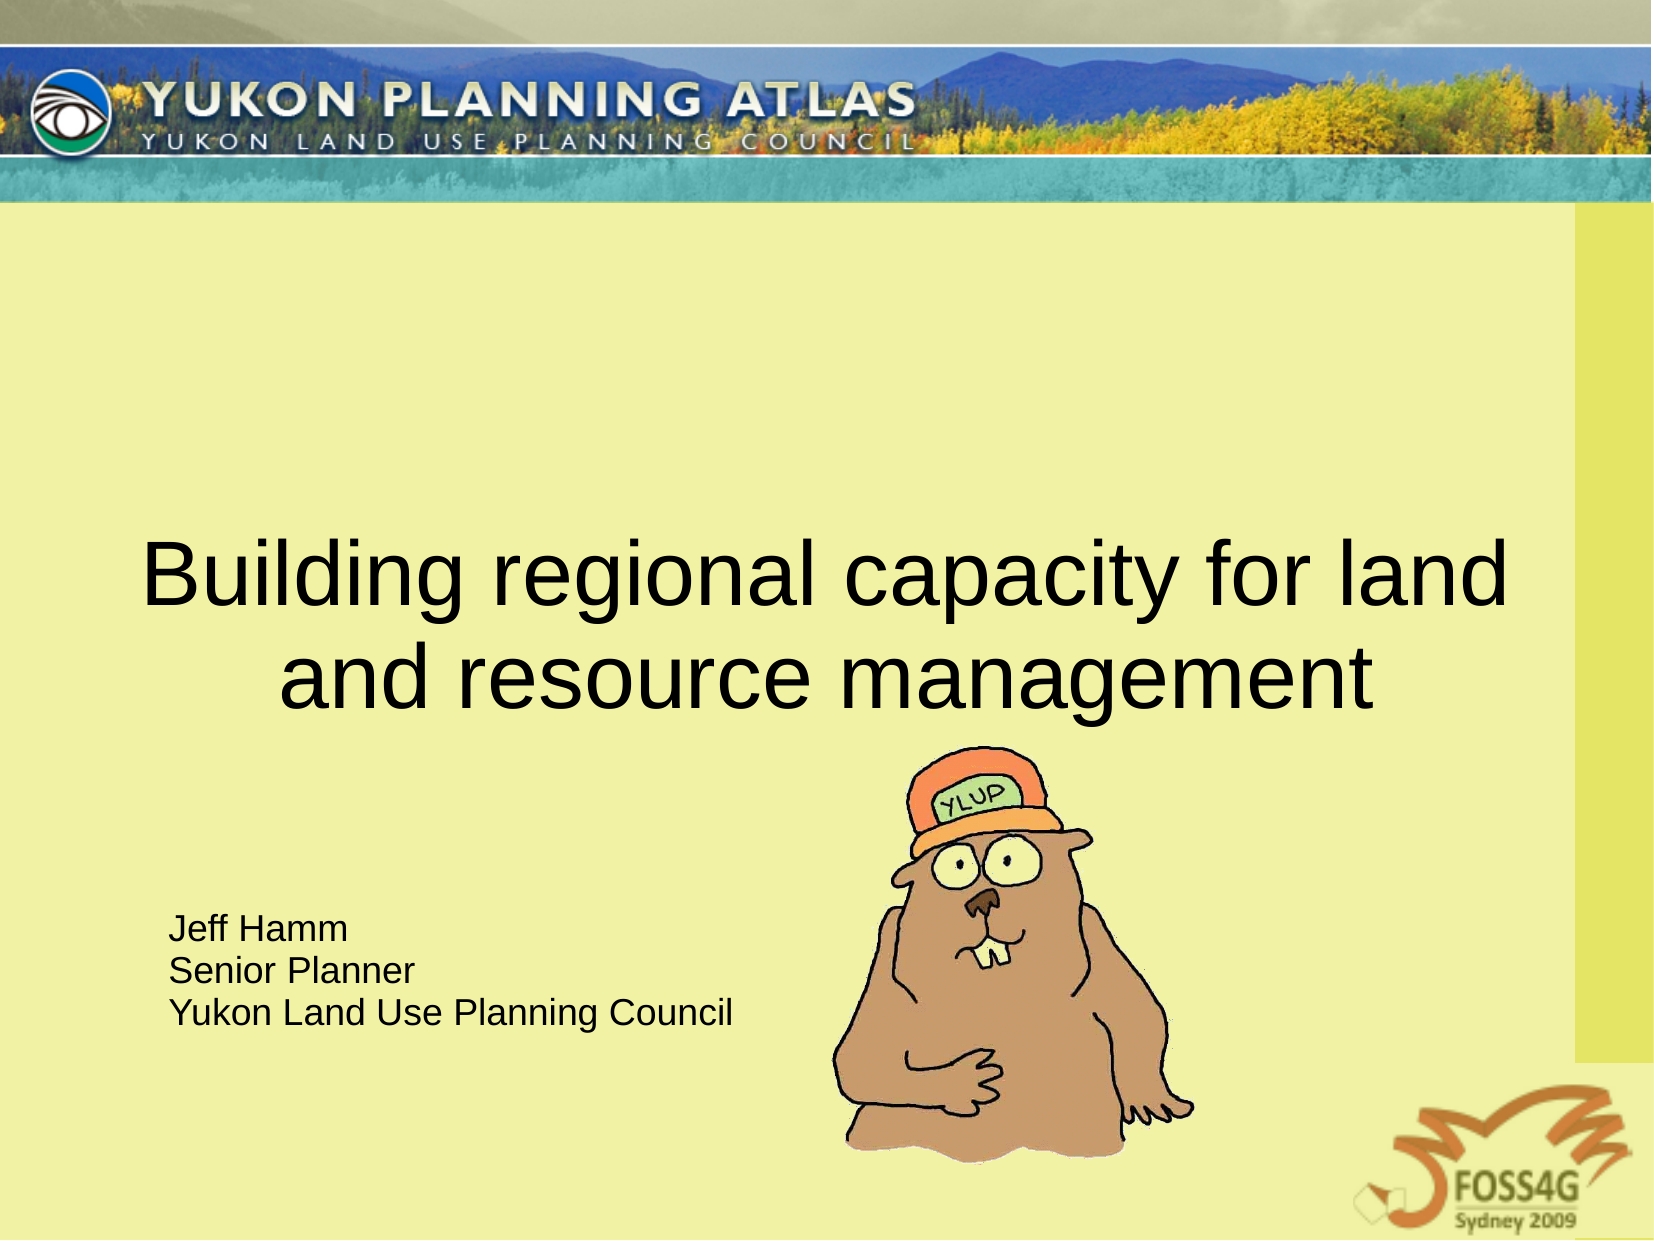

# Building regional capacity for land and resource management
Jeff Hamm
Senior Planner
Yukon Land Use Planning Council